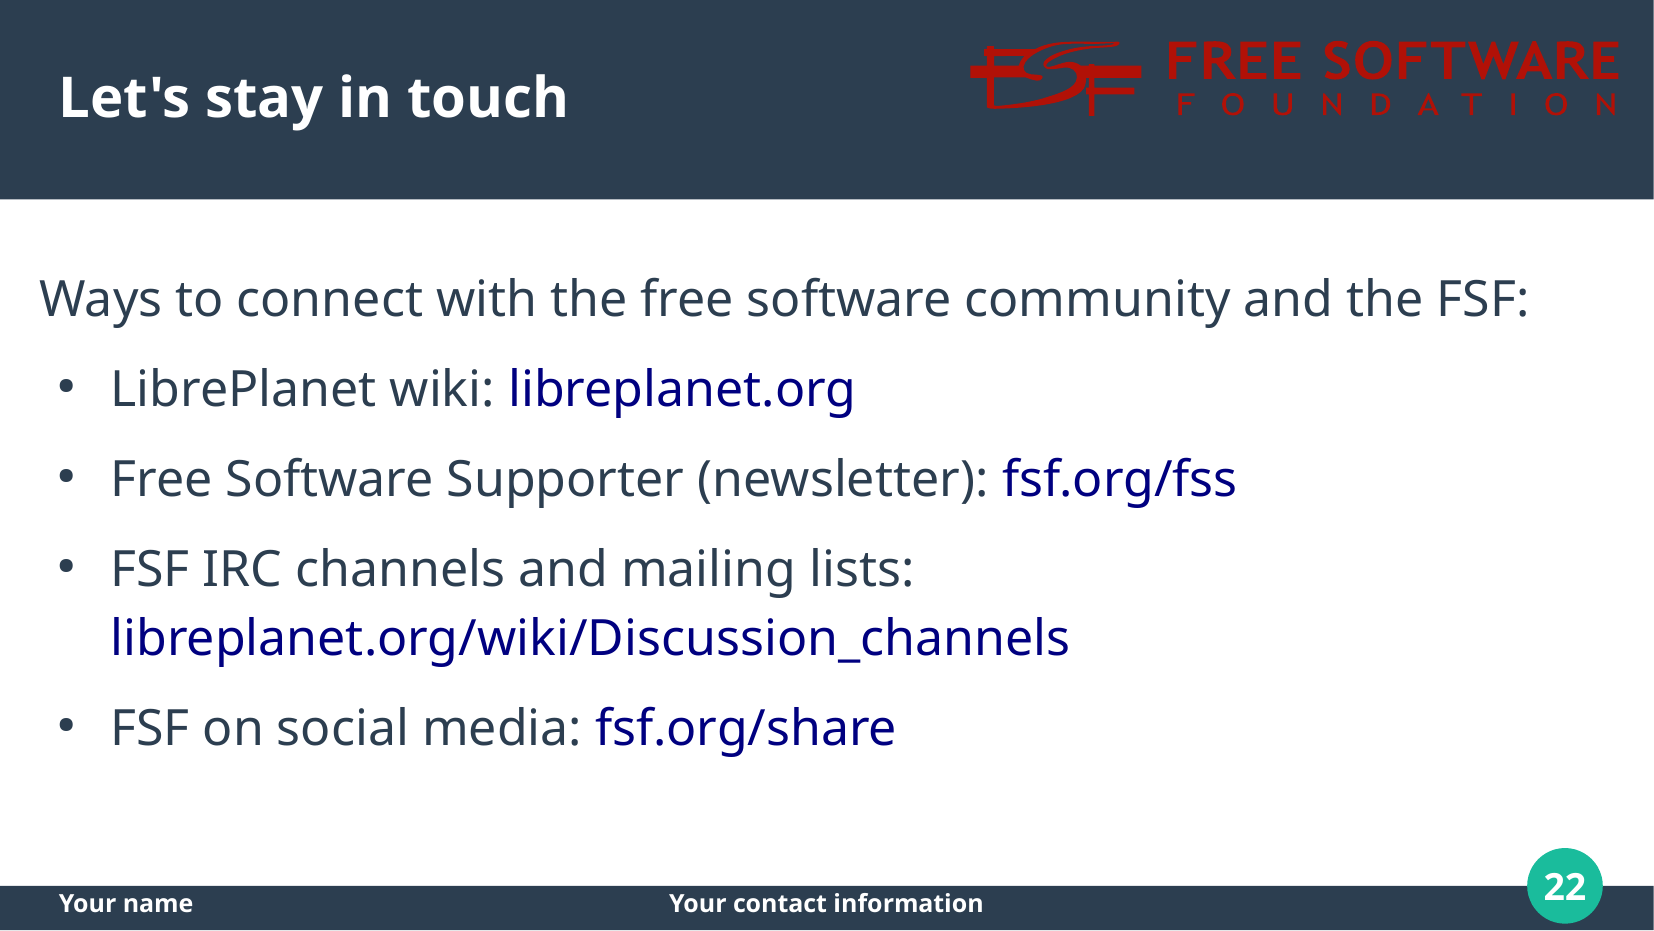

# Let's stay in touch
Ways to connect with the free software community and the FSF:
LibrePlanet wiki: libreplanet.org
Free Software Supporter (newsletter): fsf.org/fss
FSF IRC channels and mailing lists: libreplanet.org/wiki/Discussion_channels
FSF on social media: fsf.org/share
Your name
Your contact information